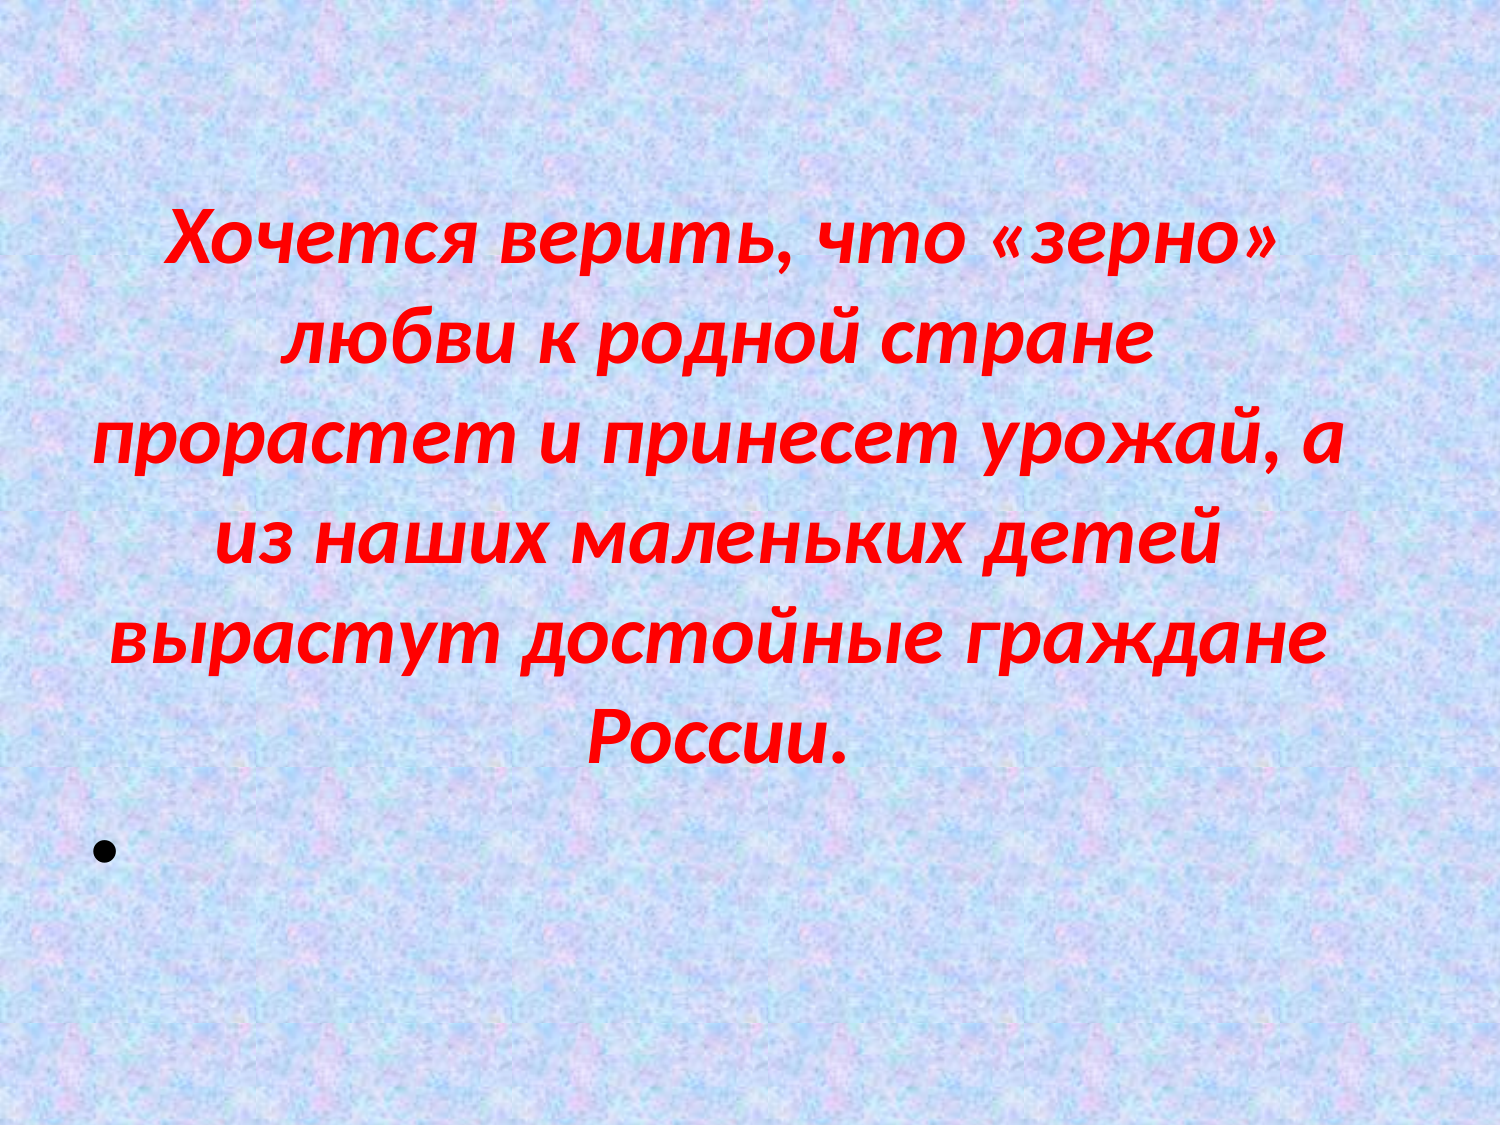

#
 Хочется верить, что «зерно» любви к родной стране прорастет и принесет урожай, а из наших маленьких детей вырастут достойные граждане России.